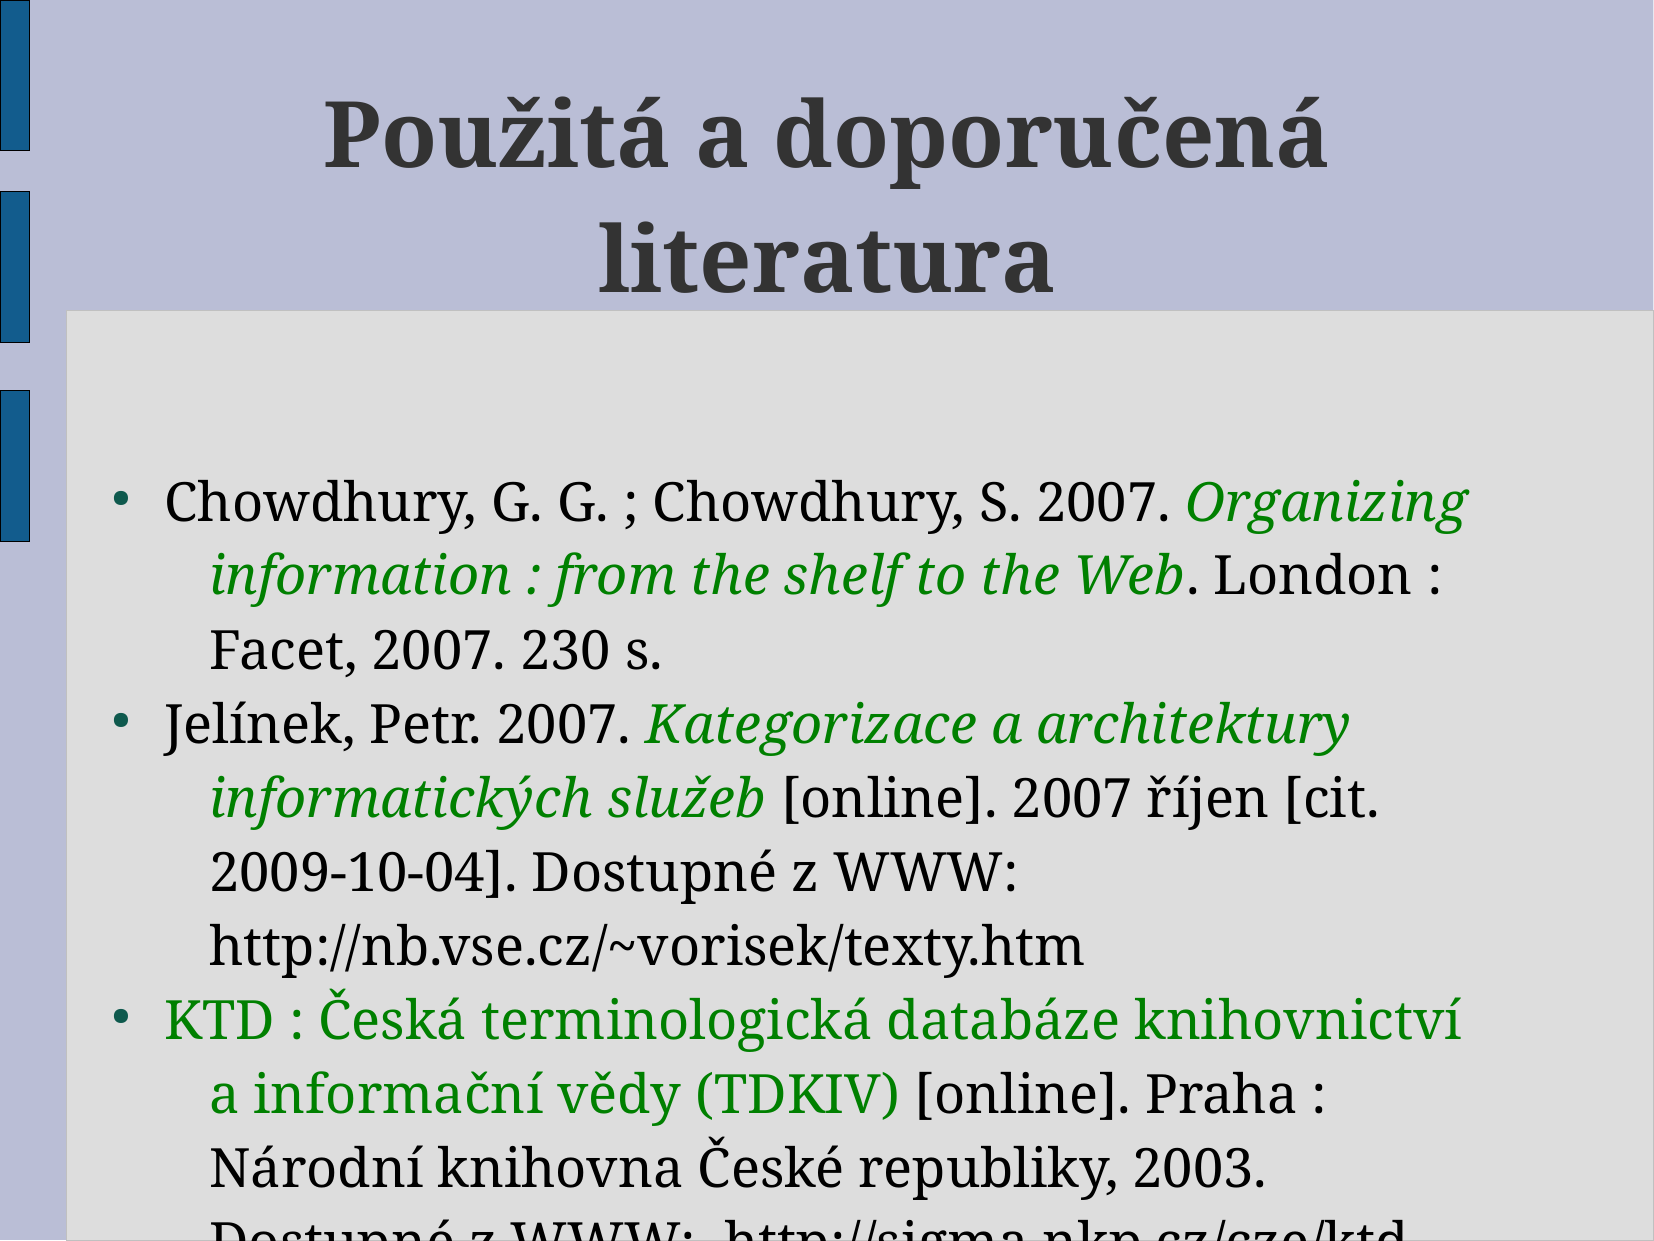

# Použitá a doporučená literatura
Chowdhury, G. G. ; Chowdhury, S. 2007. Organizing information : from the shelf to the Web. London : Facet, 2007. 230 s.
Jelínek, Petr. 2007. Kategorizace a architektury informatických služeb [online]. 2007 říjen [cit. 2009-10-04]. Dostupné z WWW: http://nb.vse.cz/~vorisek/texty.htm
KTD : Česká terminologická databáze knihovnictví a informační vědy (TDKIV) [online]. Praha : Národní knihovna České republiky, 2003. Dostupné z WWW: http://sigma.nkp.cz/cze/ktd